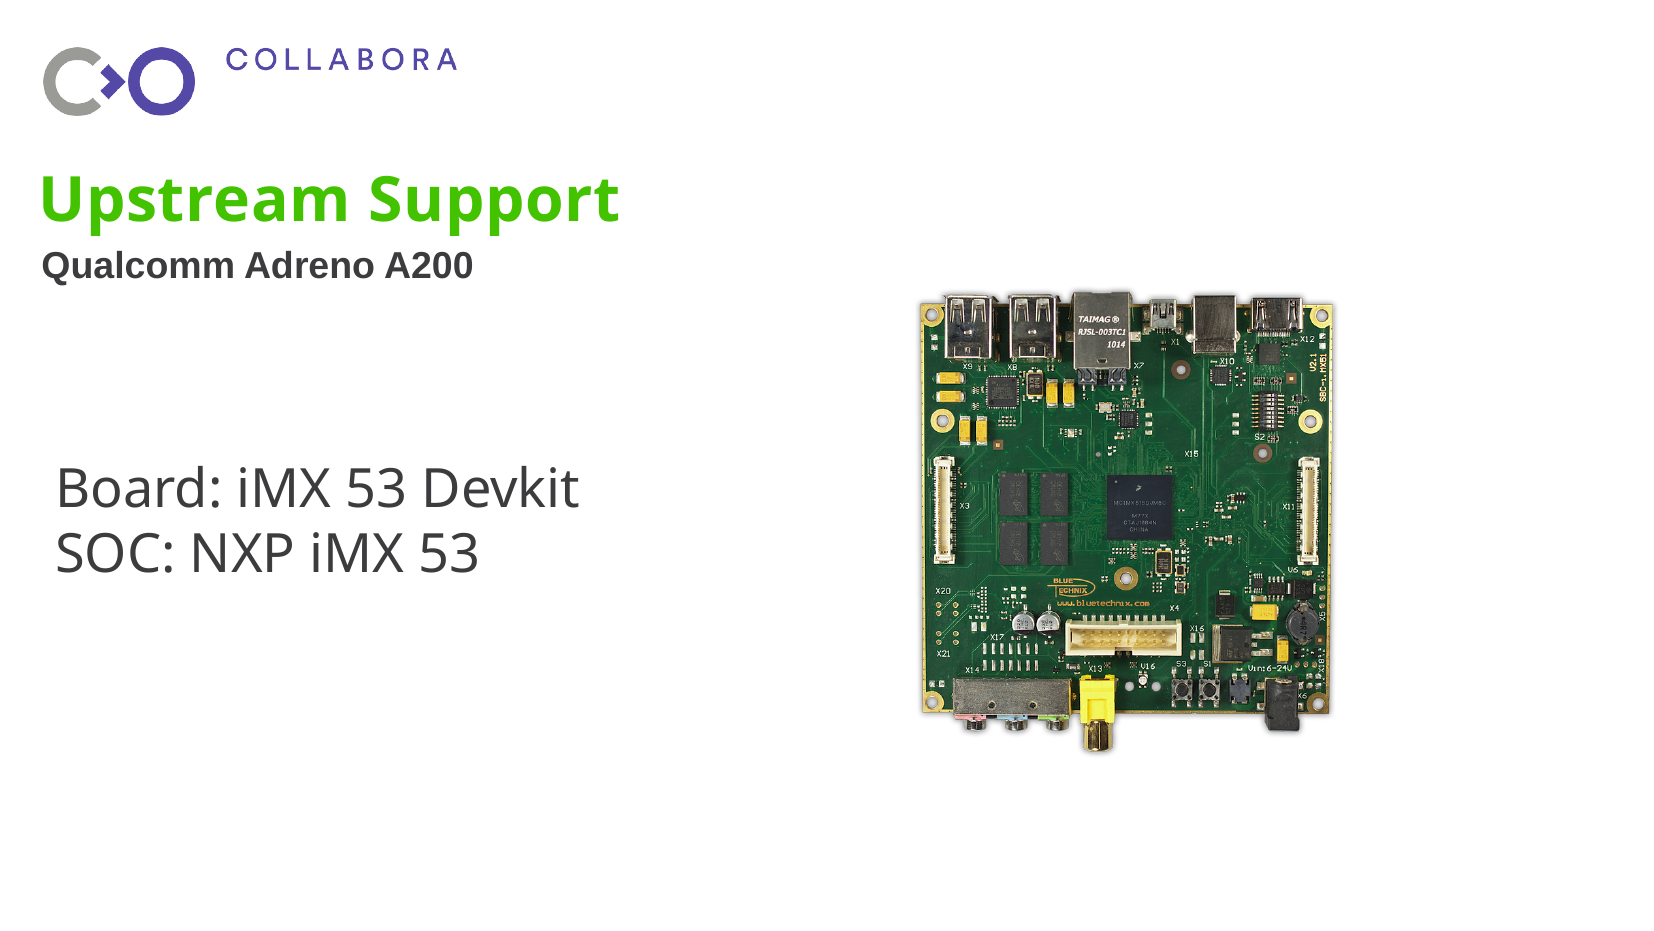

# Upstream Support
Qualcomm Adreno A200
Board: iMX 53 Devkit
SOC: NXP iMX 53